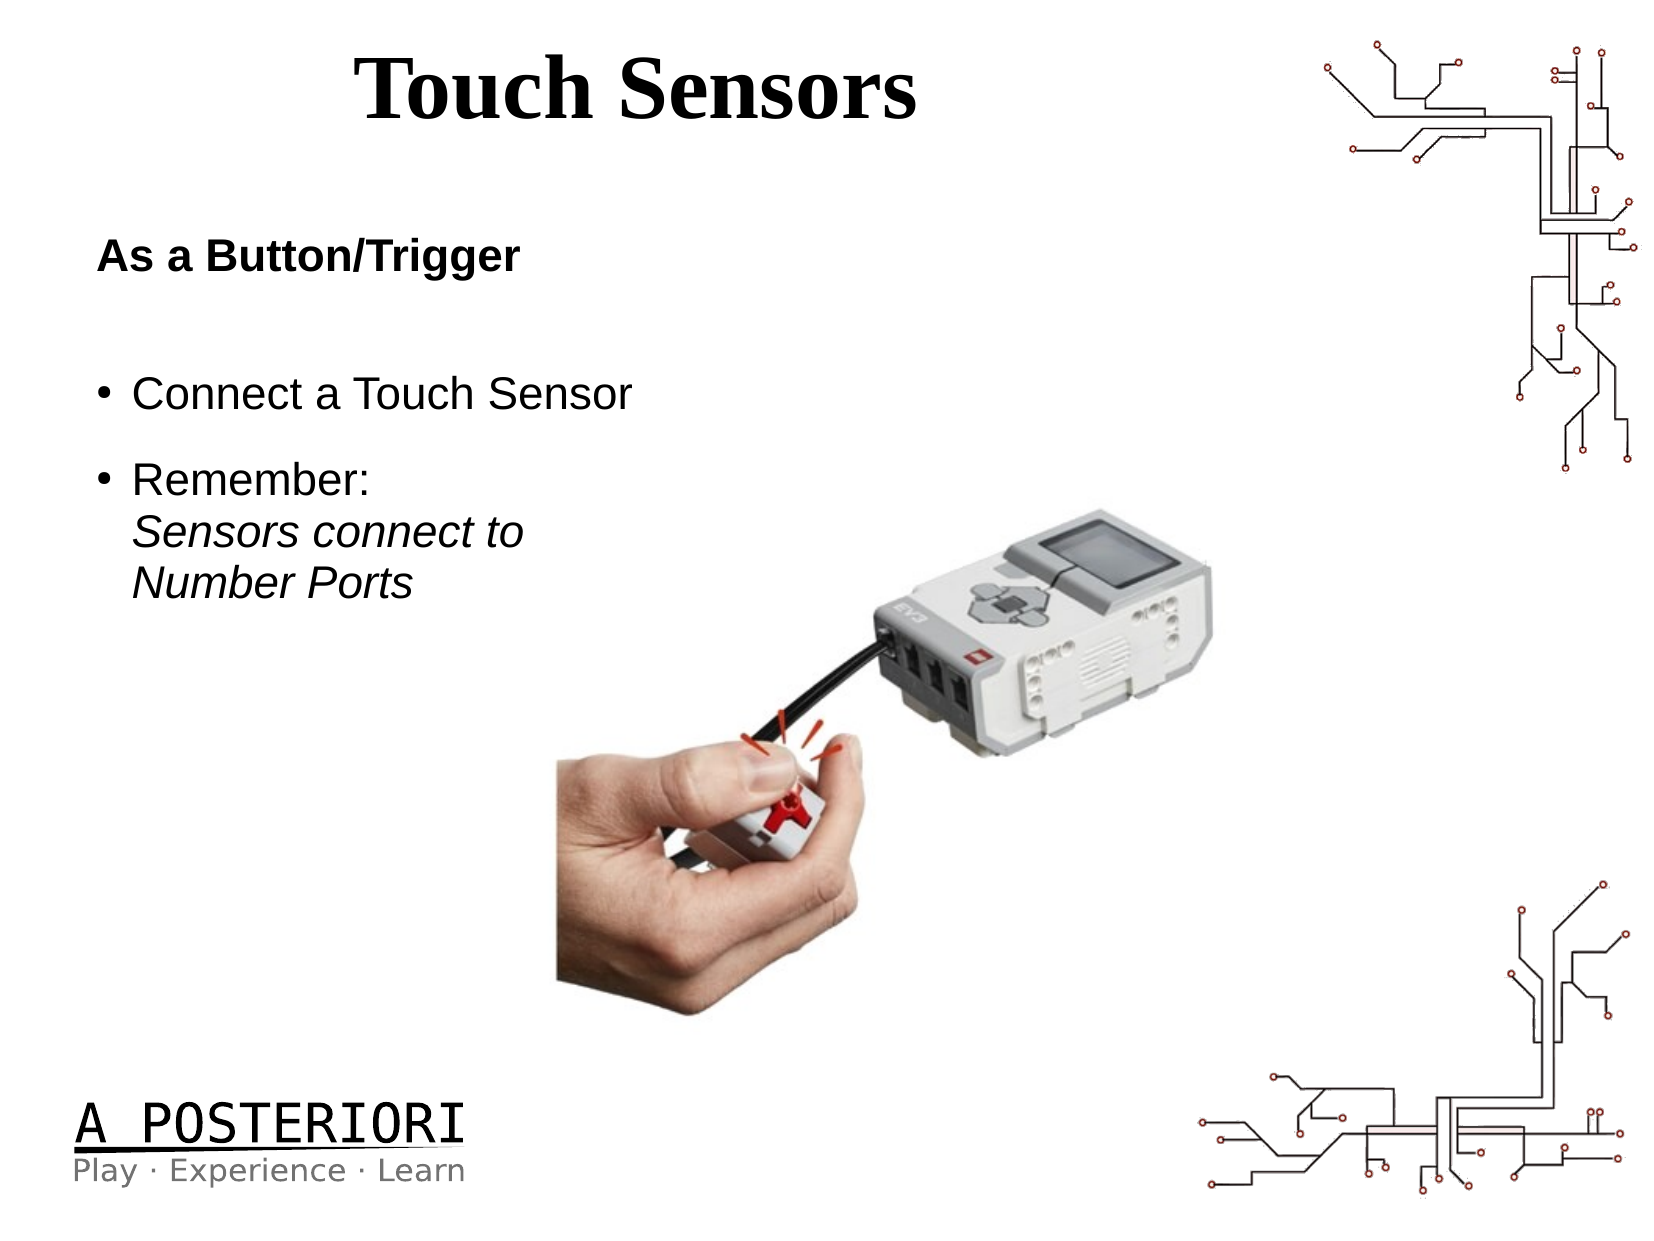

# Touch Sensors
As a Button/Trigger
Connect a Touch Sensor
Remember:
Sensors connect to
Number Ports